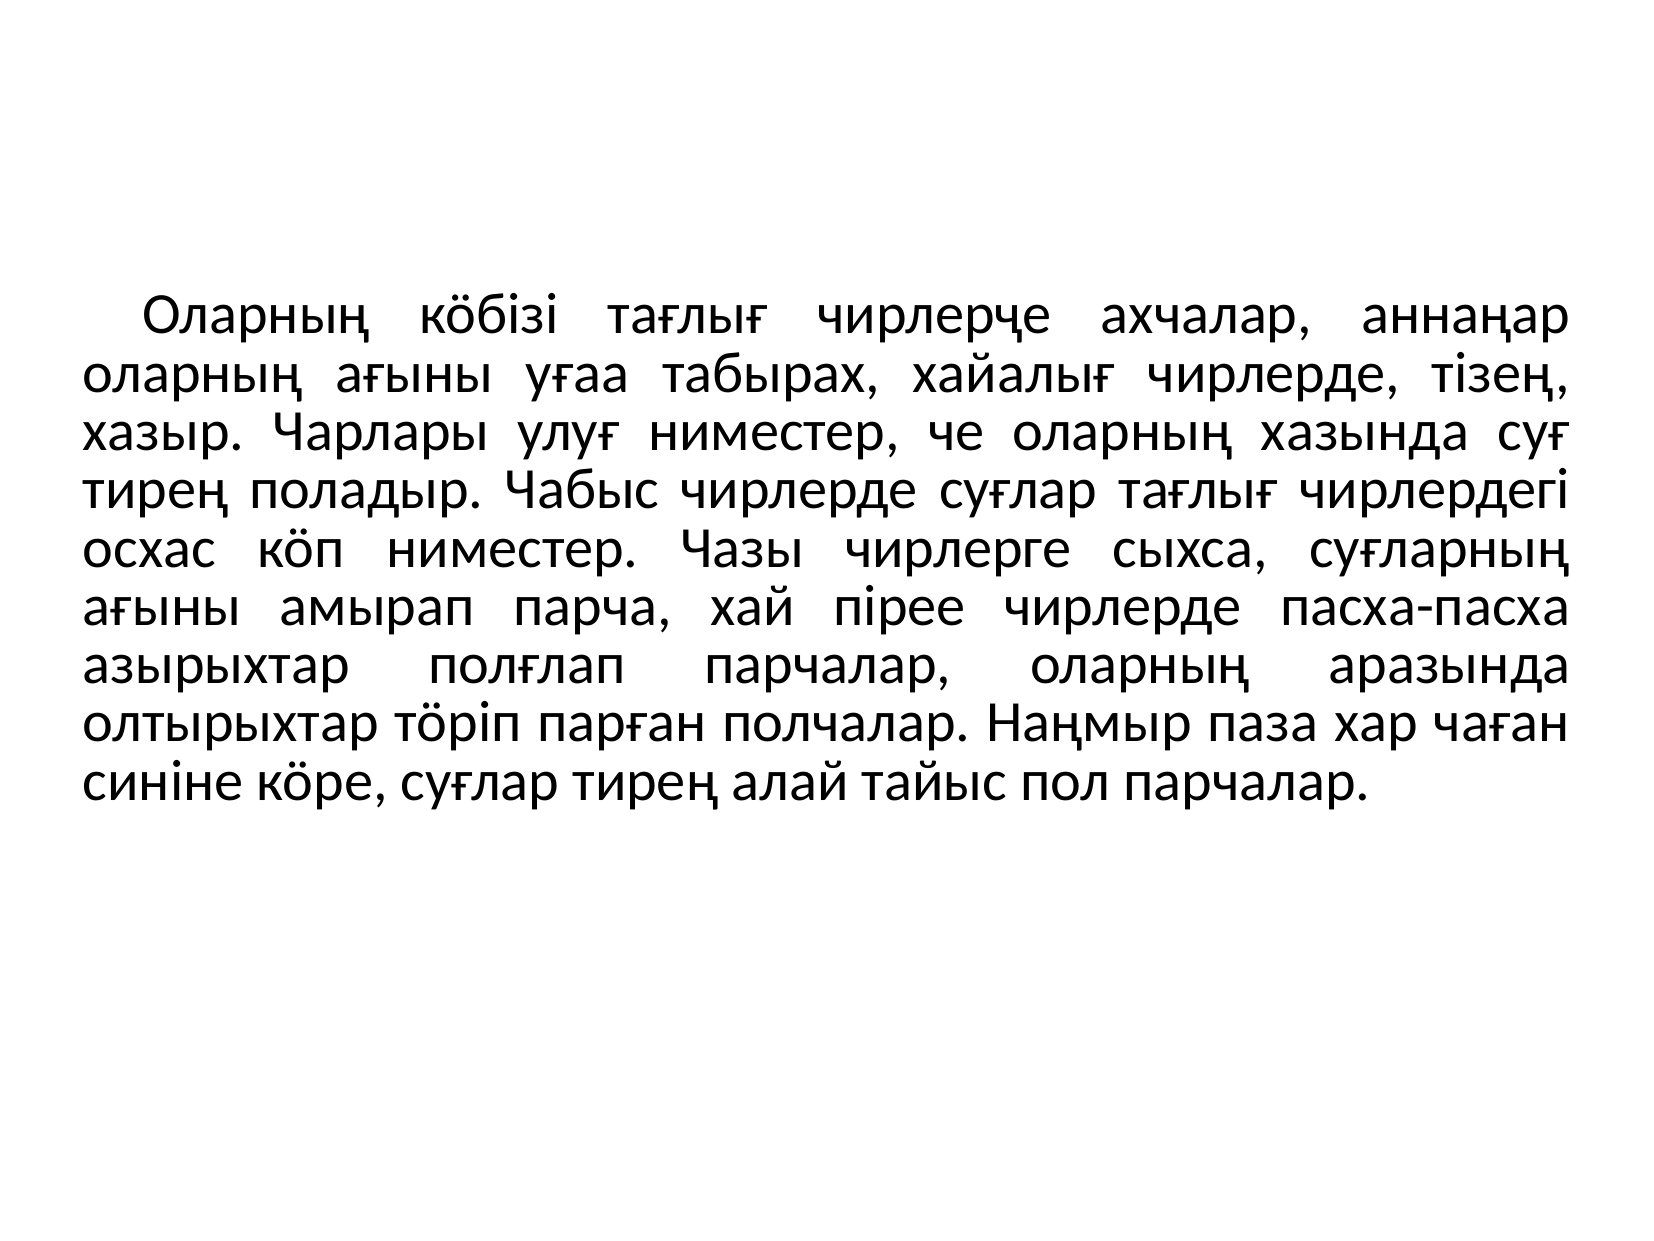

#
Оларның кӧбізі тағлығ чирлерҷе ахчалар, аннаңар оларның ағыны уғаа табырах, хайалығ чирлерде, тізең, хазыр. Чарлары улуғ ниместер, че оларның хазында суғ тирең поладыр. Чабыс чирлерде суғлар тағлығ чирлердегі осхас кӧп ниместер. Чазы чирлерге сыхса, суғларның ағыны амырап парча, хай пірее чирлерде пасха-пасха азырыхтар полғлап парчалар, оларның аразында олтырыхтар тӧріп парған полчалар. Наңмыр паза хар чаған синіне кӧре, суғлар тирең алай тайыс пол парчалар.